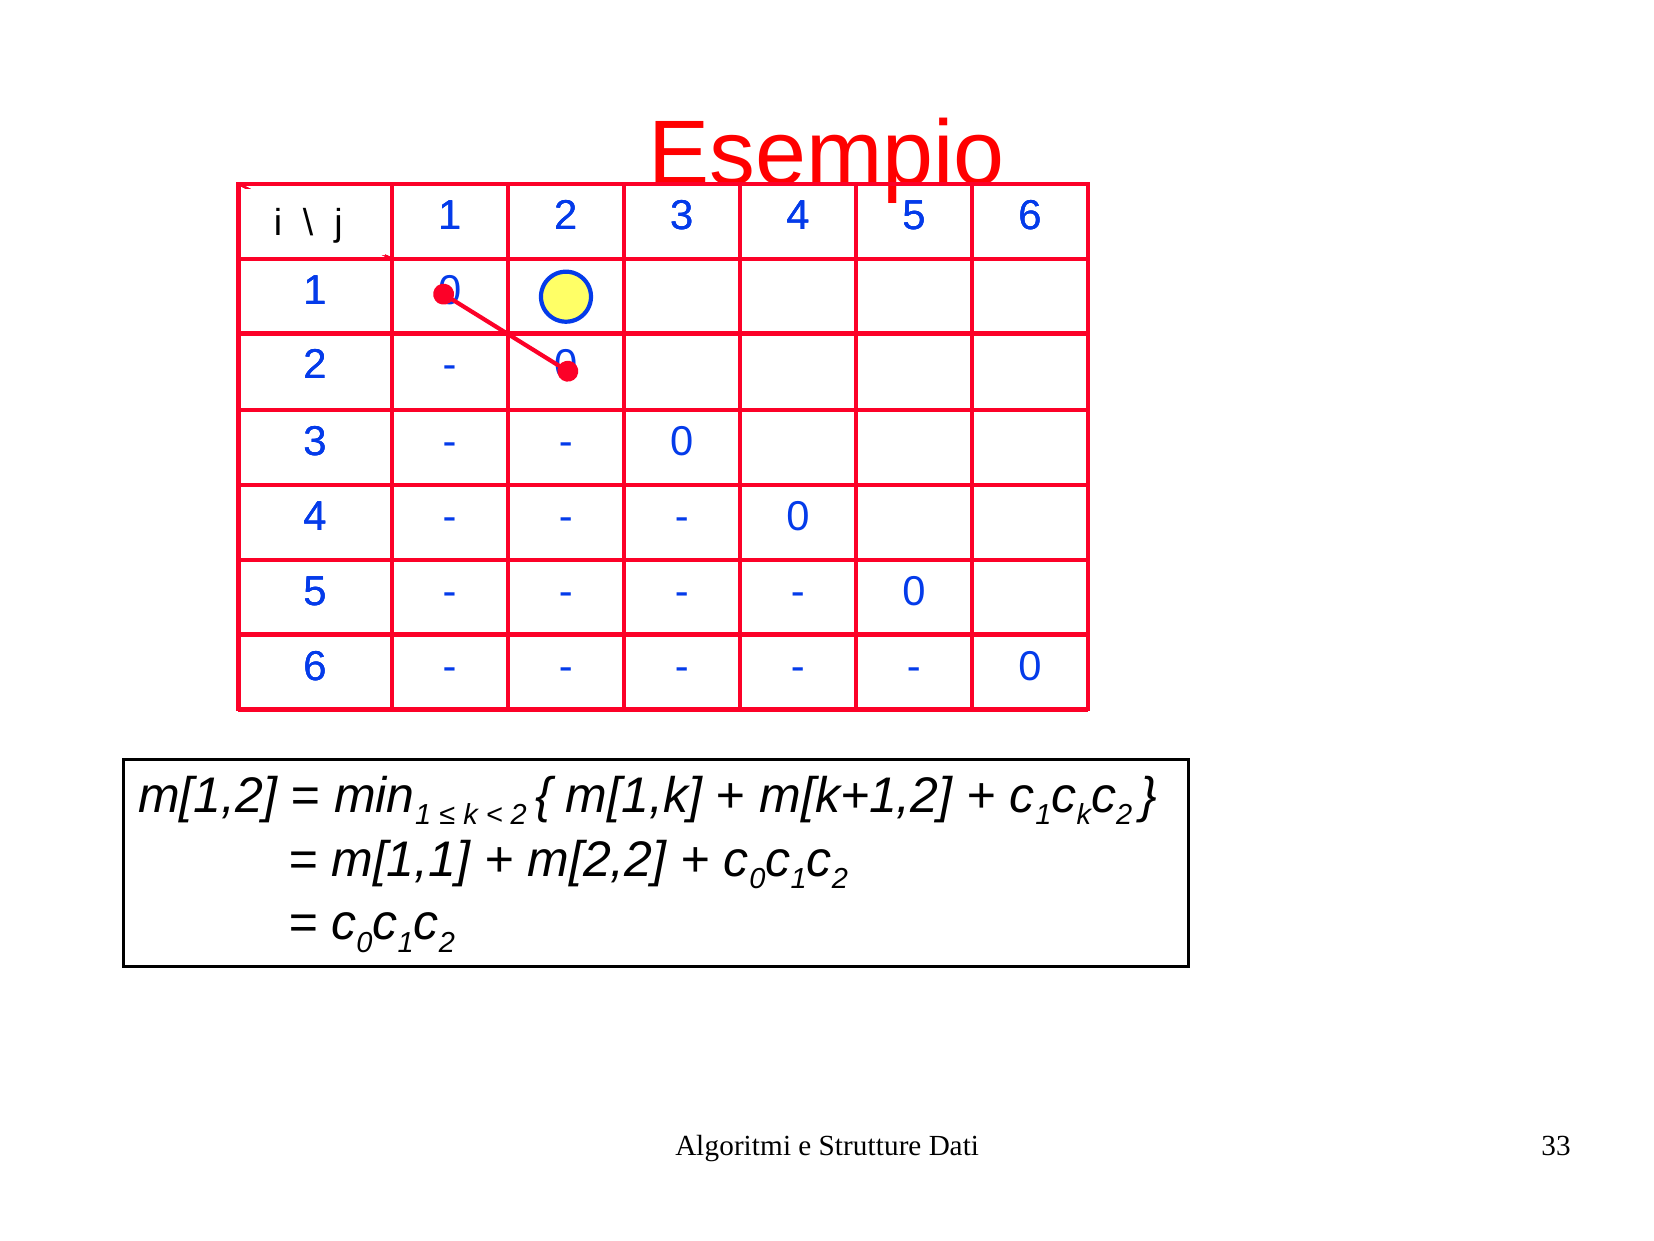

# Esempio
L R
1
2
3
4
5
6
1
2
3
4
5
6
L R
1
2
3
4
5
6
1
2
-
3
-
-
4
-
-
-
5
-
-
-
-
6
-
-
-
-
-
1
2
3
4
5
6
1
0
2
0
3
0
4
0
5
0
6
0
i \ j
m[1,2] = min1 ≤ k < 2 { m[1,k] + m[k+1,2] + c1ckc2 }
	= m[1,1] + m[2,2] + c0c1c2
	= c0c1c2
Algoritmi e Strutture Dati
33